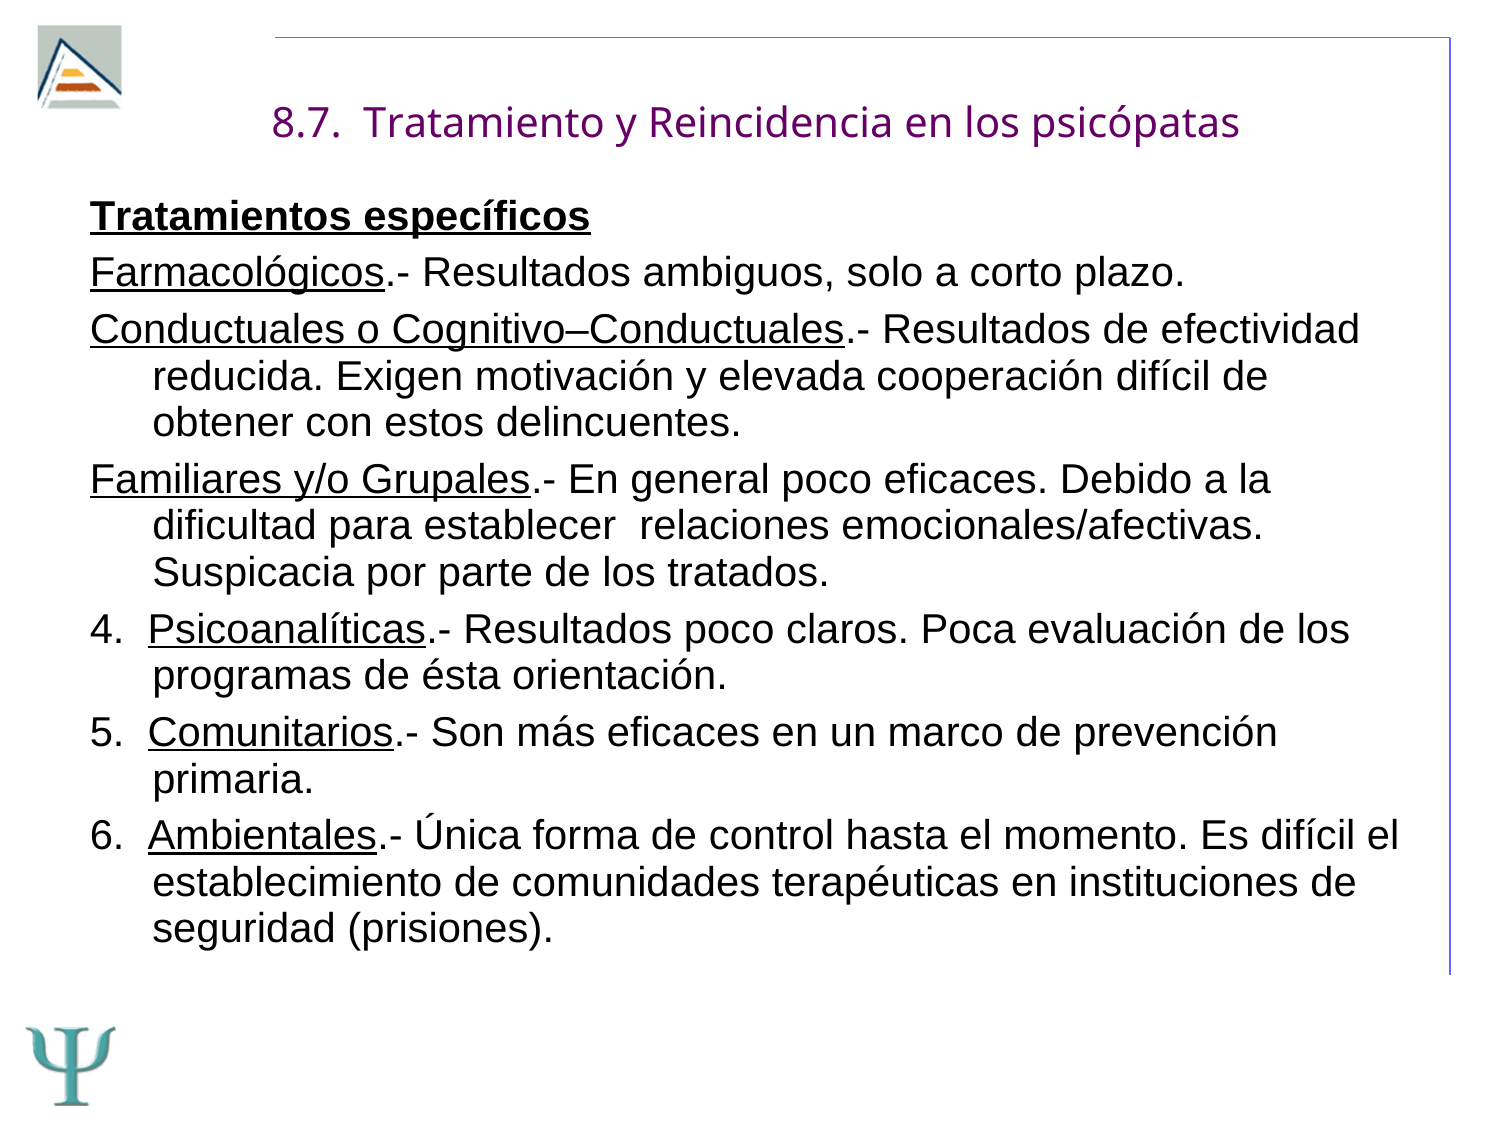

# 8.7. Tratamiento y Reincidencia en los psicópatas
Tratamientos específicos
Farmacológicos.- Resultados ambiguos, solo a corto plazo.
Conductuales o Cognitivo–Conductuales.- Resultados de efectividad reducida. Exigen motivación y elevada cooperación difícil de obtener con estos delincuentes.
Familiares y/o Grupales.- En general poco eficaces. Debido a la dificultad para establecer relaciones emocionales/afectivas. Suspicacia por parte de los tratados.
4. Psicoanalíticas.- Resultados poco claros. Poca evaluación de los programas de ésta orientación.
5. Comunitarios.- Son más eficaces en un marco de prevención primaria.
6. Ambientales.- Única forma de control hasta el momento. Es difícil el establecimiento de comunidades terapéuticas en instituciones de seguridad (prisiones).